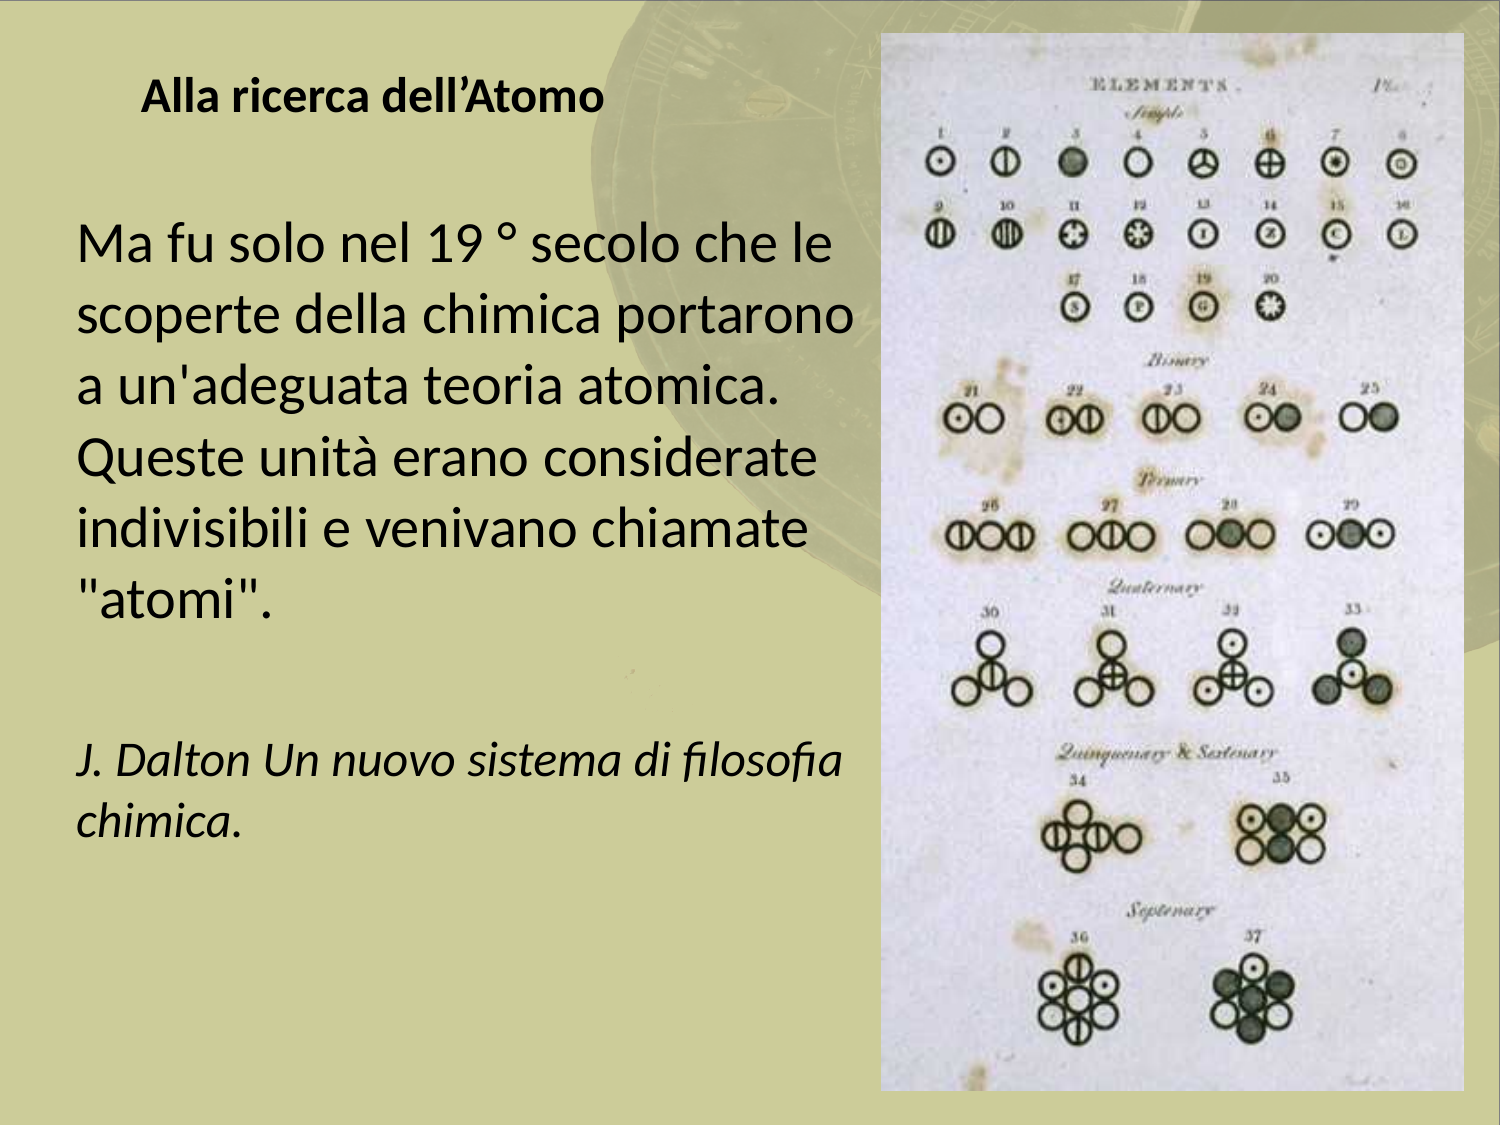

# Alla ricerca dell’Atomo
Ma fu solo nel 19 ° secolo che le scoperte della chimica portarono a un'adeguata teoria atomica. Queste unità erano considerate indivisibili e venivano chiamate "atomi".
J. Dalton Un nuovo sistema di filosofia chimica.